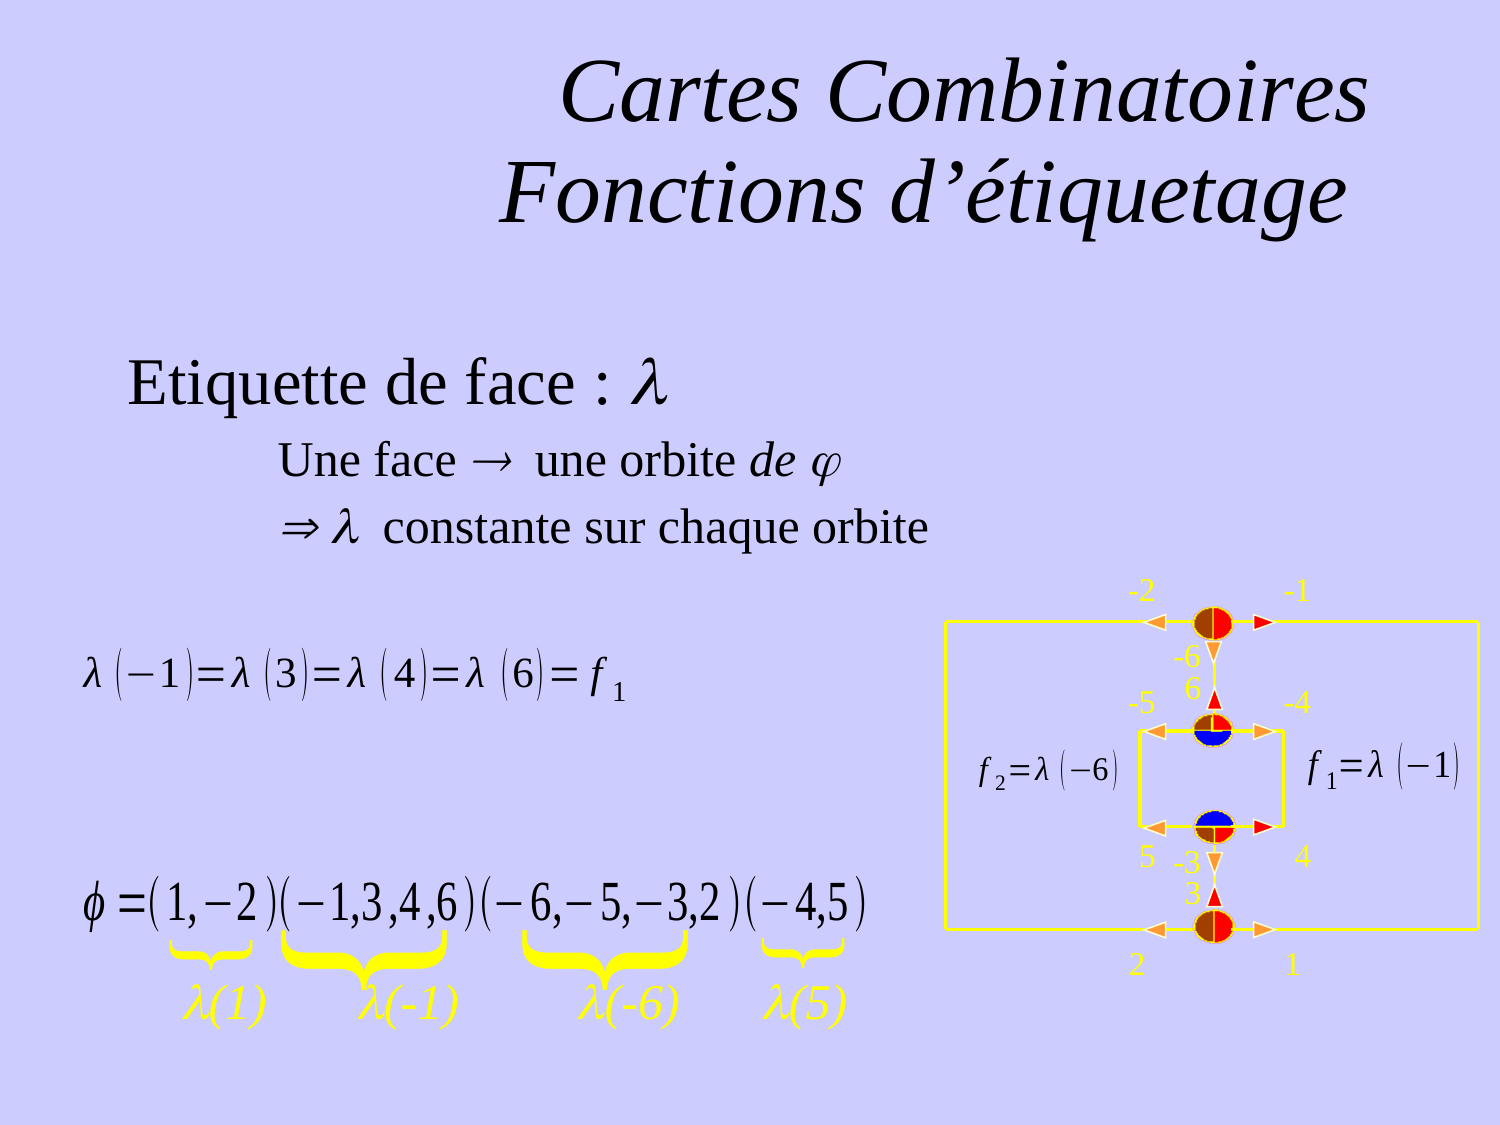

# Cartes Combinatoires Fonctions d’étiquetage
Etiquette de face : 
Une face  une orbite de 
  constante sur chaque orbite
-2
-1
-6
6
-5
-4
5
4
-3
{
{
{
{
(1)
(-1)
(-6)
(5)
3
2
1